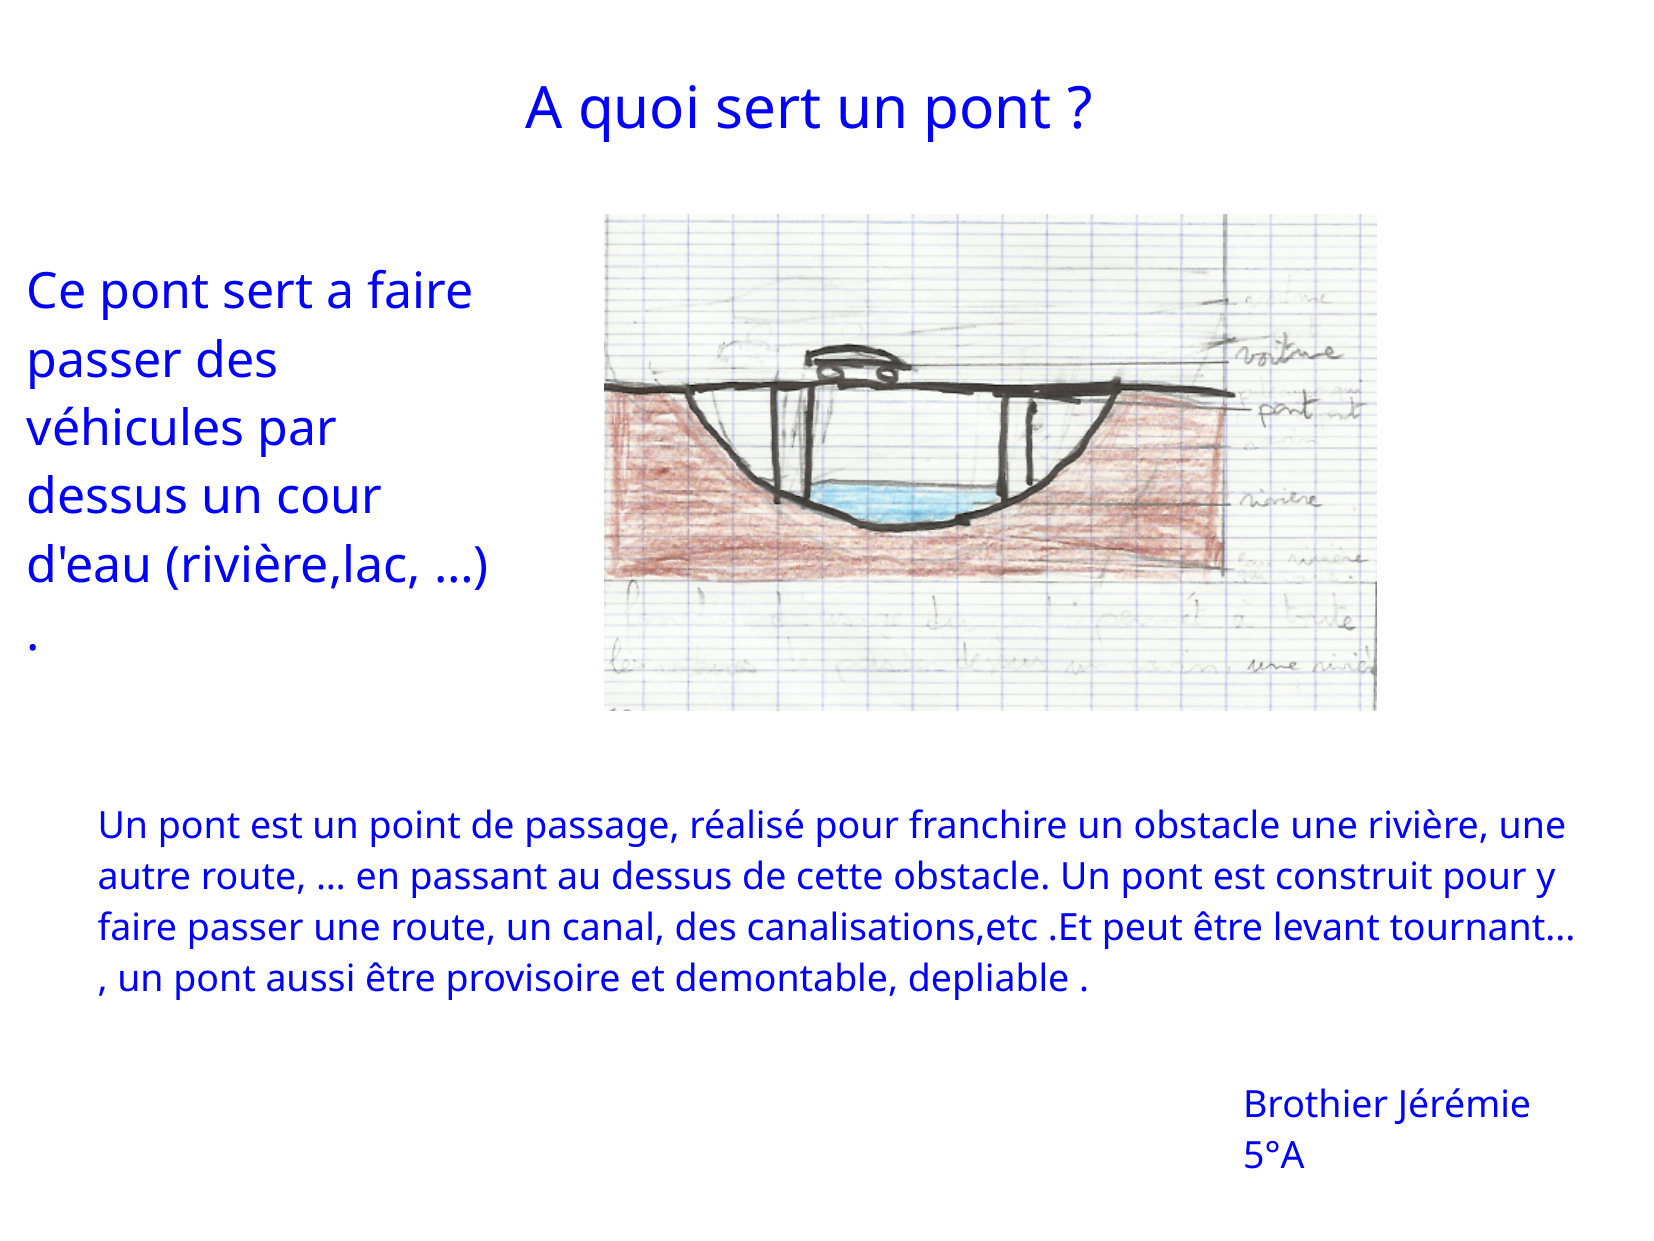

A quoi sert un pont ?
Ce pont sert a faire passer des véhicules par dessus un cour d'eau (rivière,lac, …) .
Un pont est un point de passage, réalisé pour franchire un obstacle une rivière, une autre route, … en passant au dessus de cette obstacle. Un pont est construit pour y faire passer une route, un canal, des canalisations,etc .Et peut être levant tournant... , un pont aussi être provisoire et demontable, depliable .
Brothier Jérémie
5°A